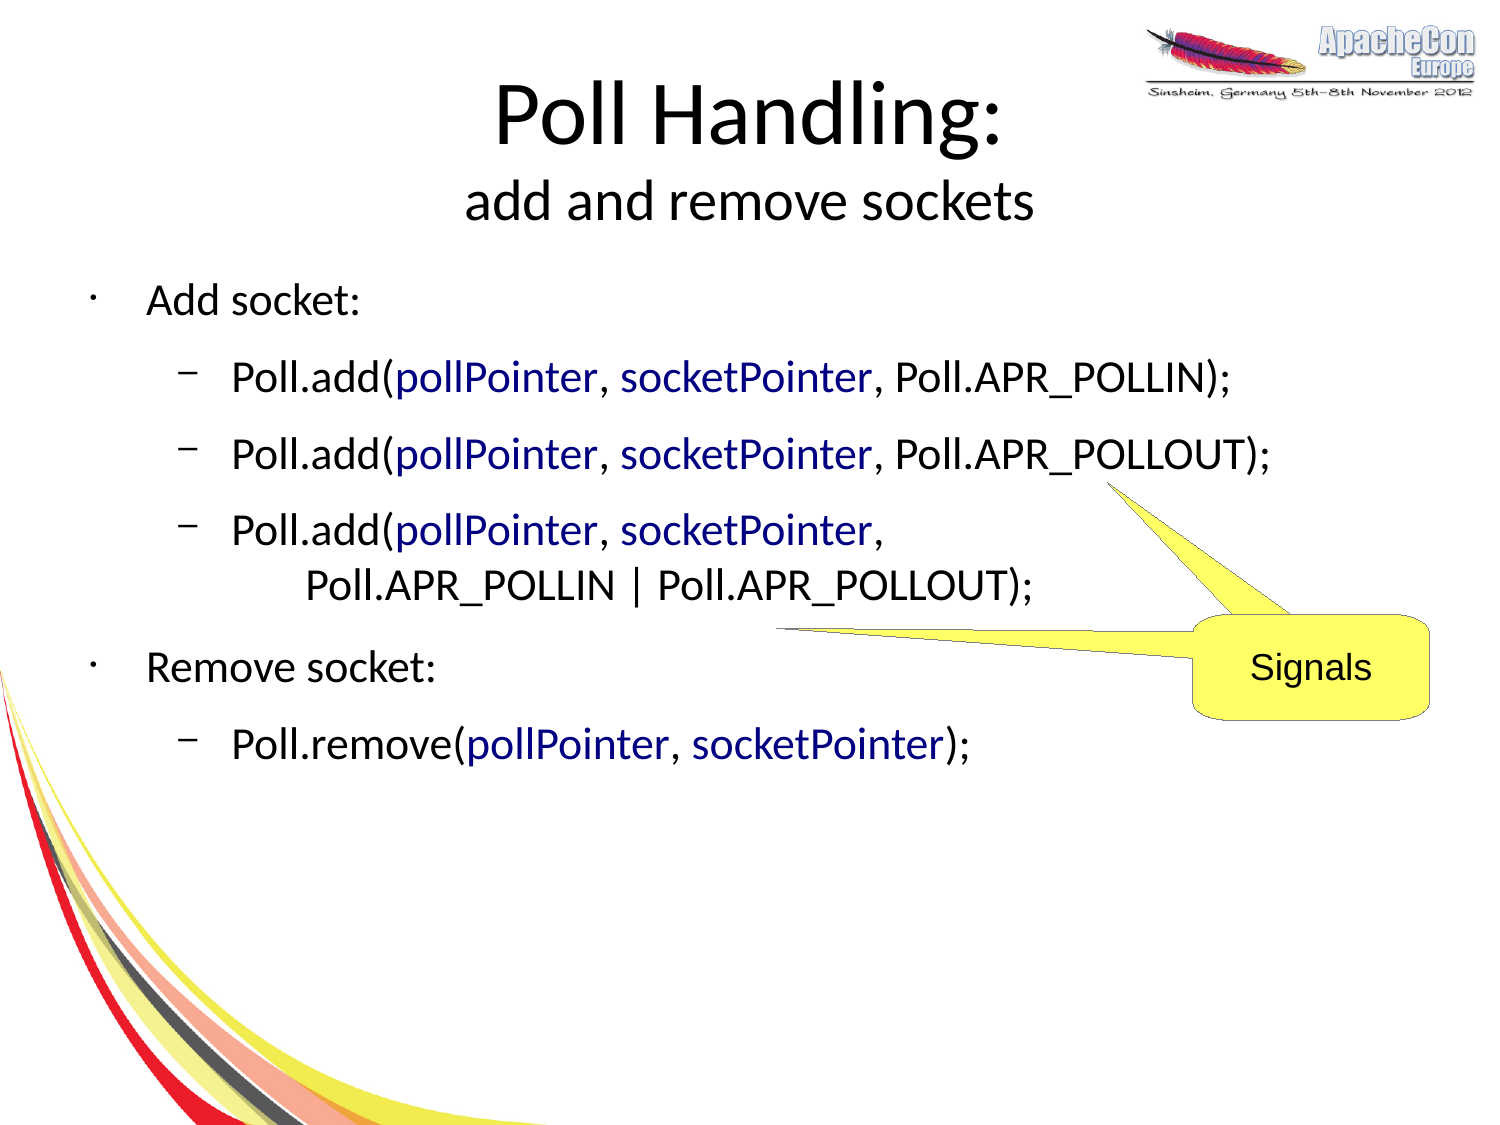

# Poll Handling: add and remove sockets
Add socket:
Poll.add(pollPointer, socketPointer, Poll.APR_POLLIN);
Poll.add(pollPointer, socketPointer, Poll.APR_POLLOUT);
Poll.add(pollPointer, socketPointer,
	Poll.APR_POLLIN | Poll.APR_POLLOUT);
Remove socket:
Poll.remove(pollPointer, socketPointer);
Java
Exceptions
Signals